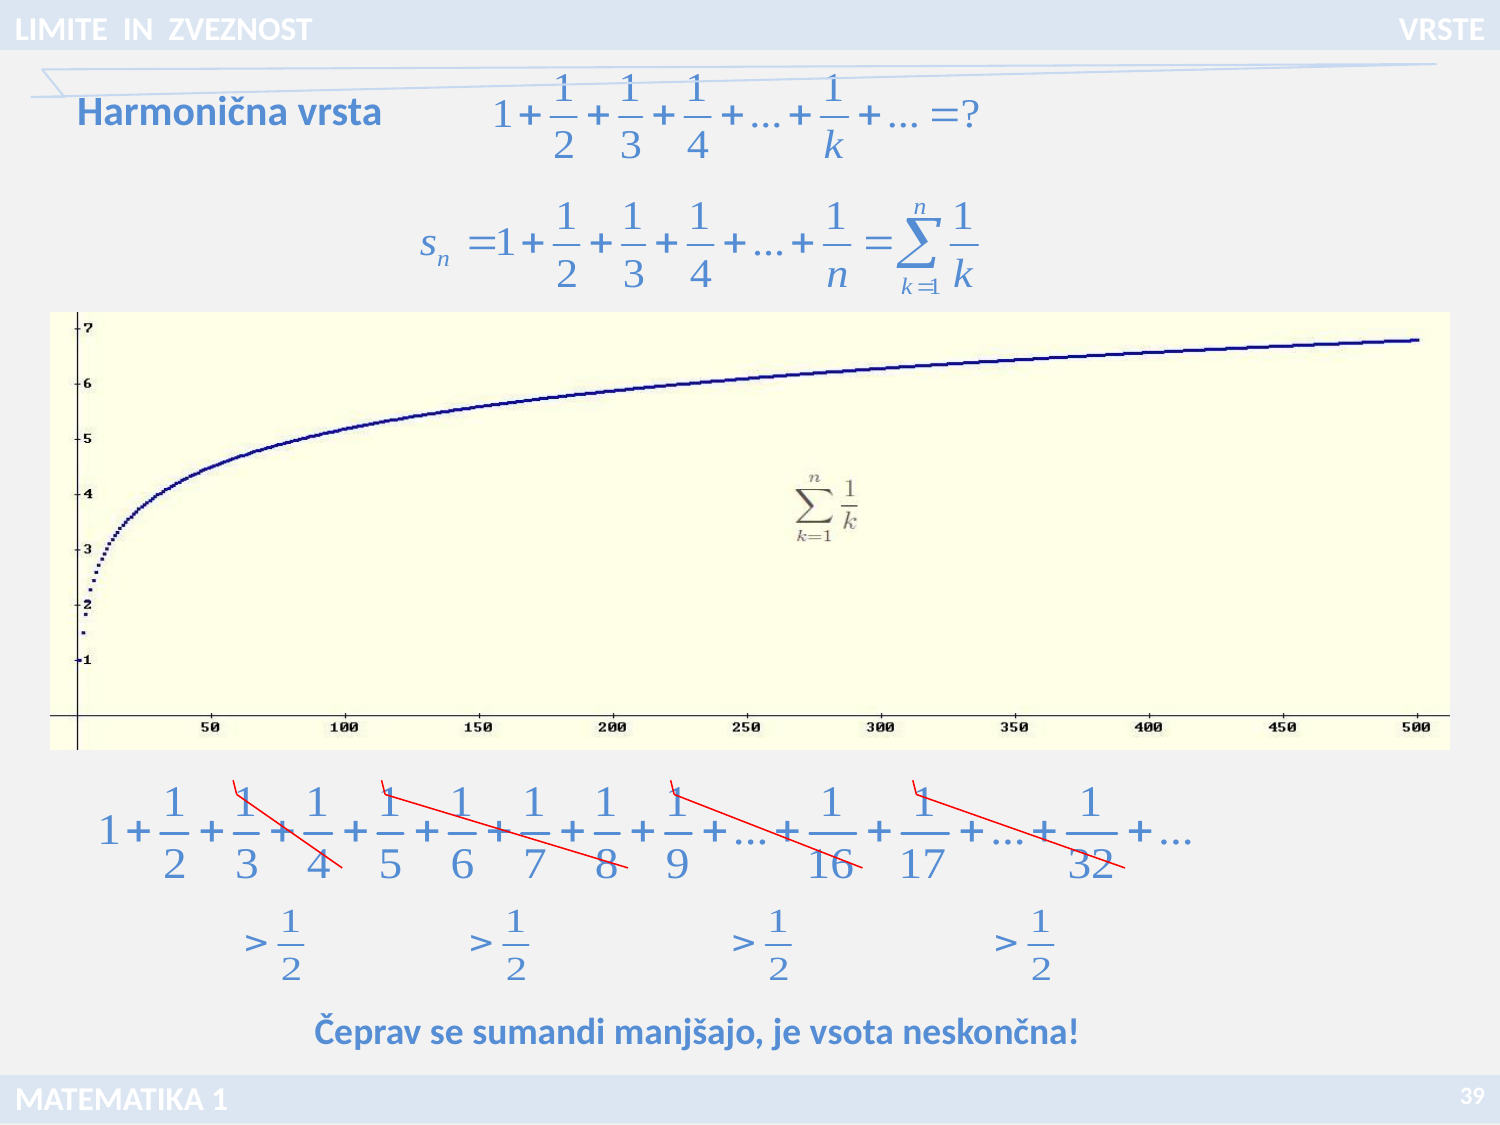

LIMITE IN ZVEZNOST
VRSTE
Harmonična vrsta
Čeprav se sumandi manjšajo, je vsota neskončna!
MATEMATIKA 1